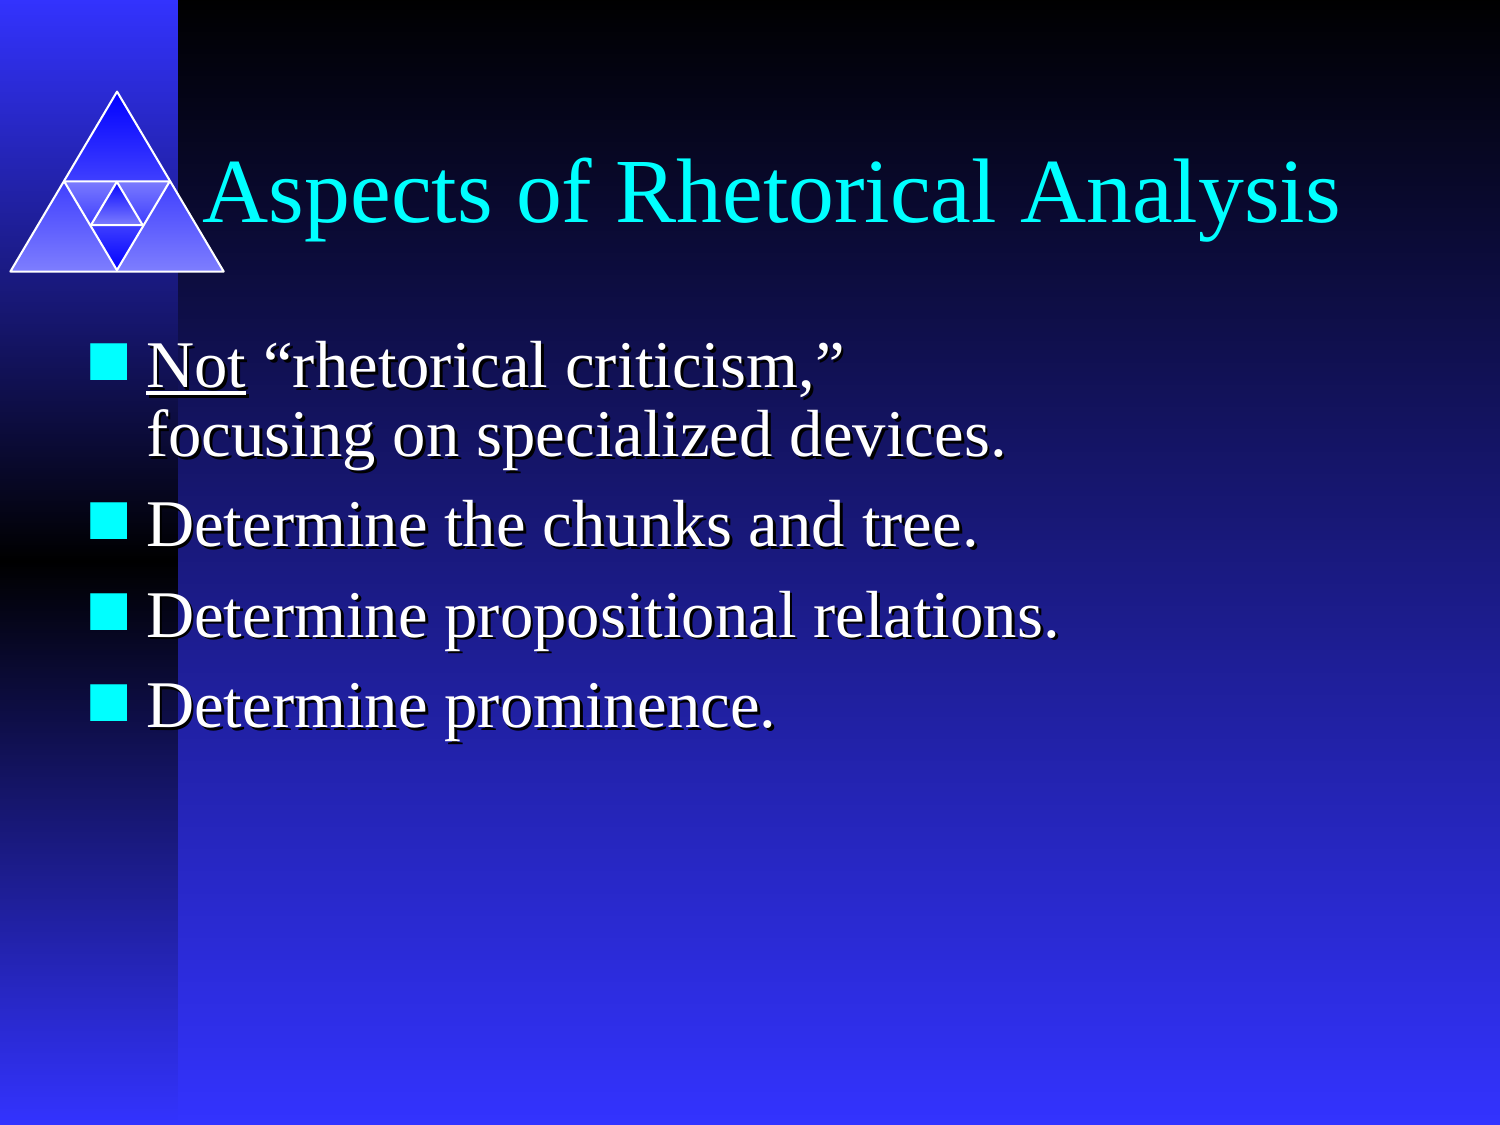

# Aspects of Rhetorical Analysis
Not “rhetorical criticism,”
focusing on specialized devices.
Determine the chunks and tree.
Determine propositional relations.
Determine prominence.